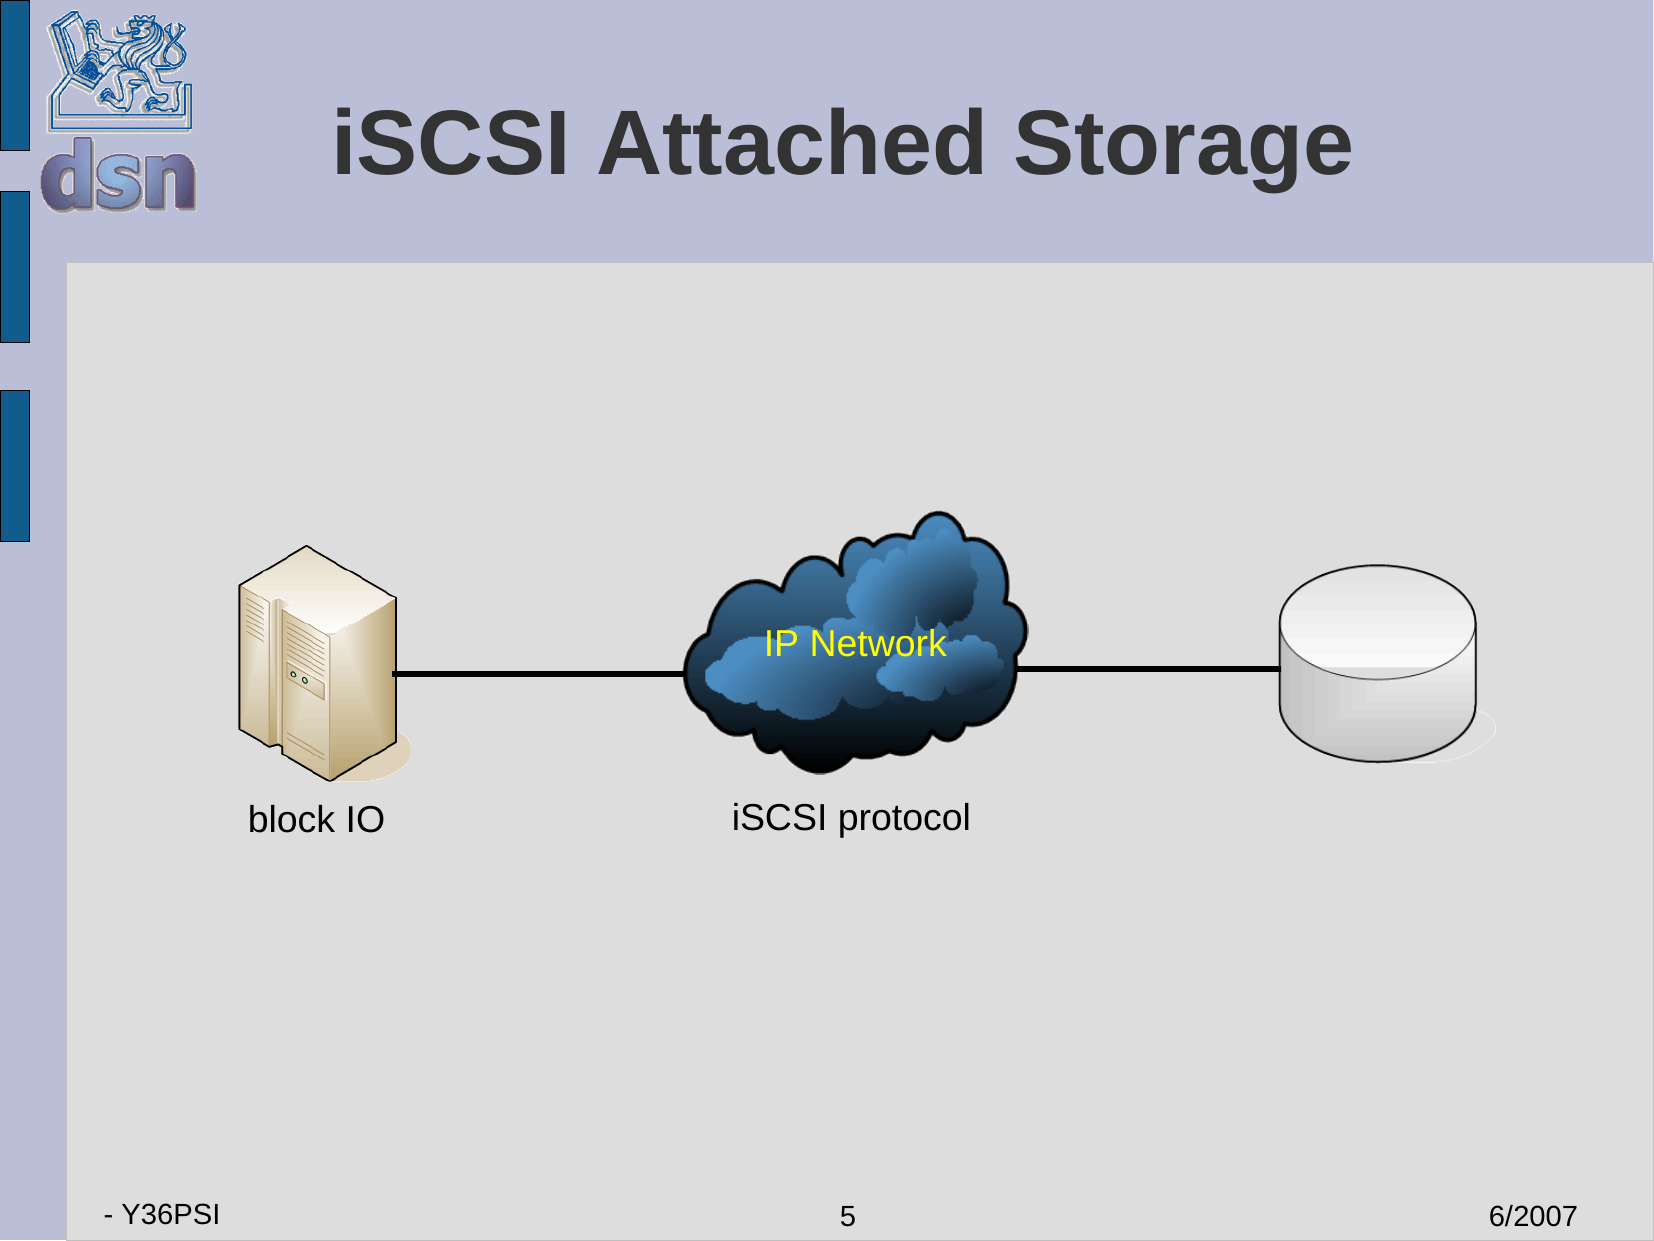

# iSCSI Attached Storage
IP Network
iSCSI protocol
block IO